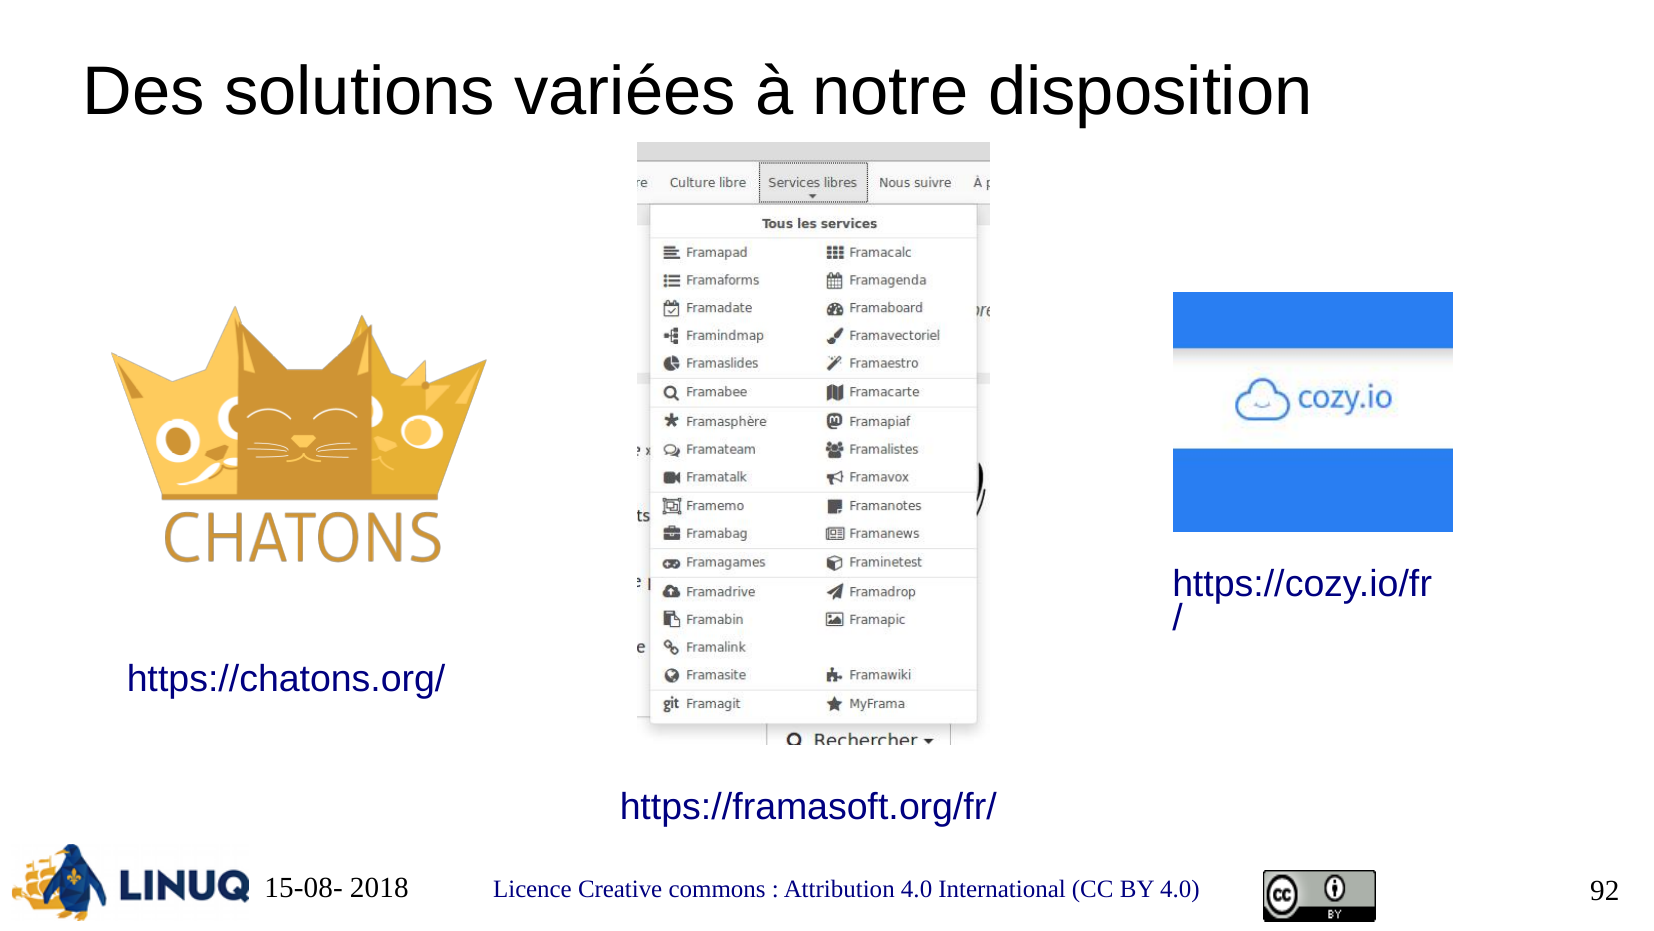

# Des solutions variées à notre disposition
https://cozy.io/fr/
https://chatons.org/
https://framasoft.org/fr/
15-08- 2018
92